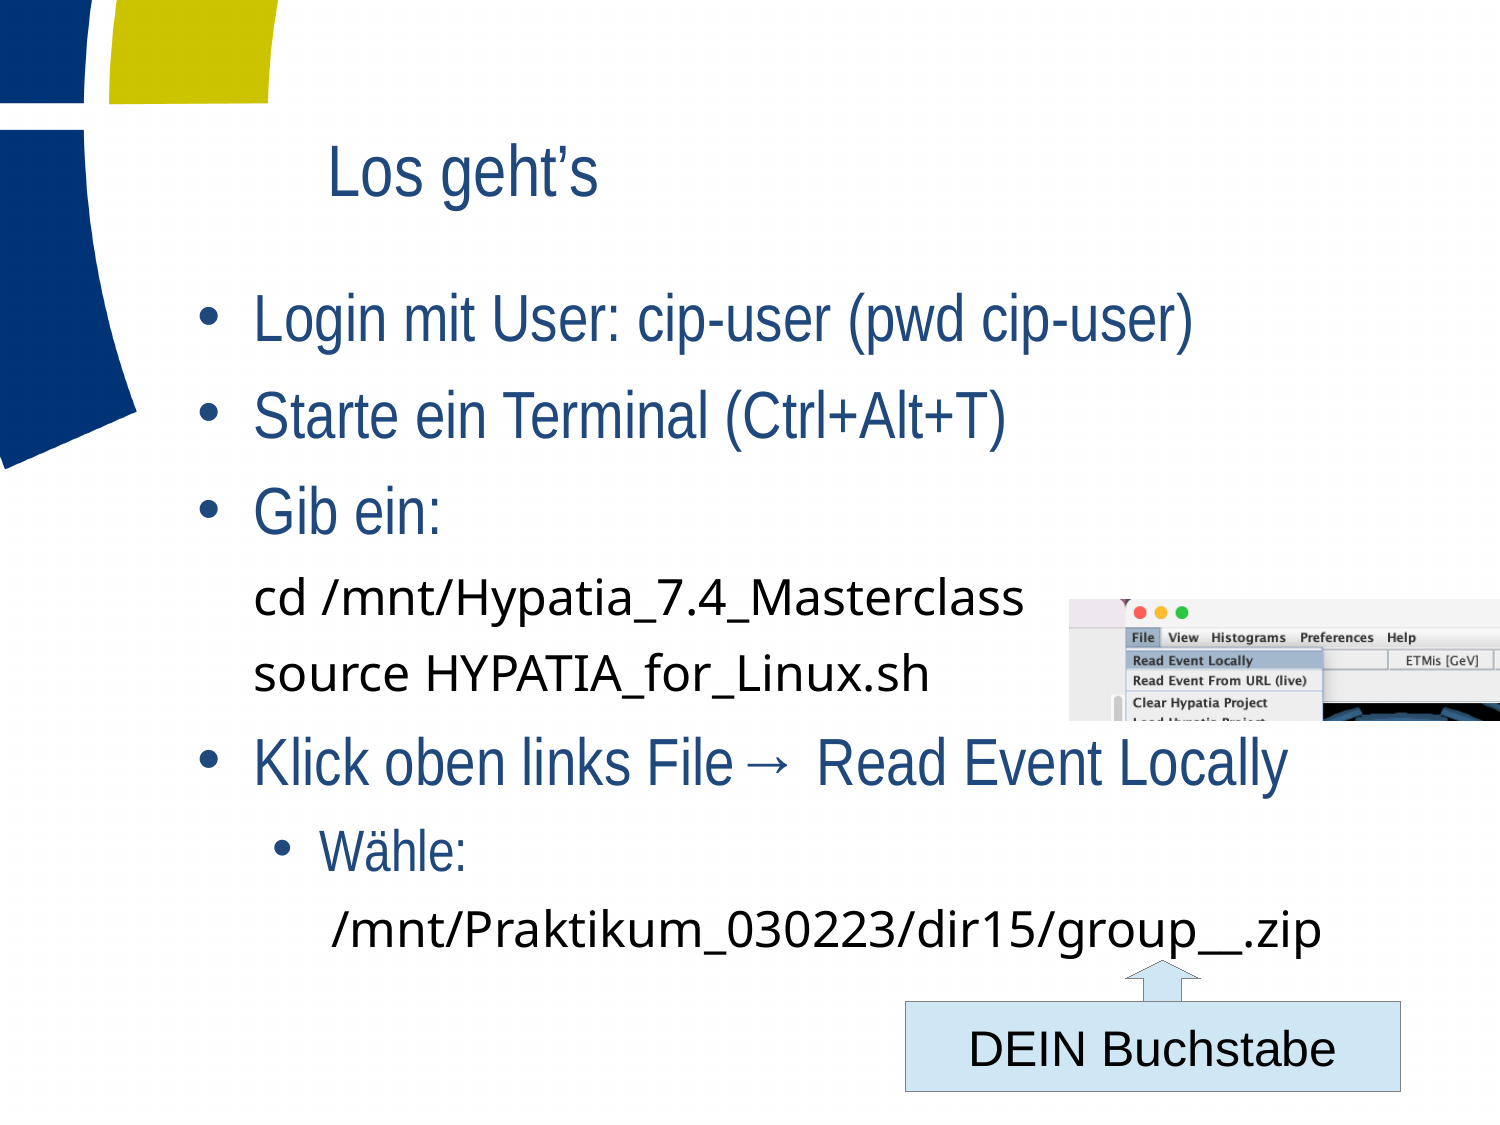

# Los geht’s
Login mit User: cip-user (pwd cip-user)
Starte ein Terminal (Ctrl+Alt+T)
Gib ein:
cd /mnt/Hypatia_7.4_Masterclass
source HYPATIA_for_Linux.sh
Klick oben links File→ Read Event Locally
Wähle:
 /mnt/Praktikum_030223/dir15/group__.zip
DEIN Buchstabe